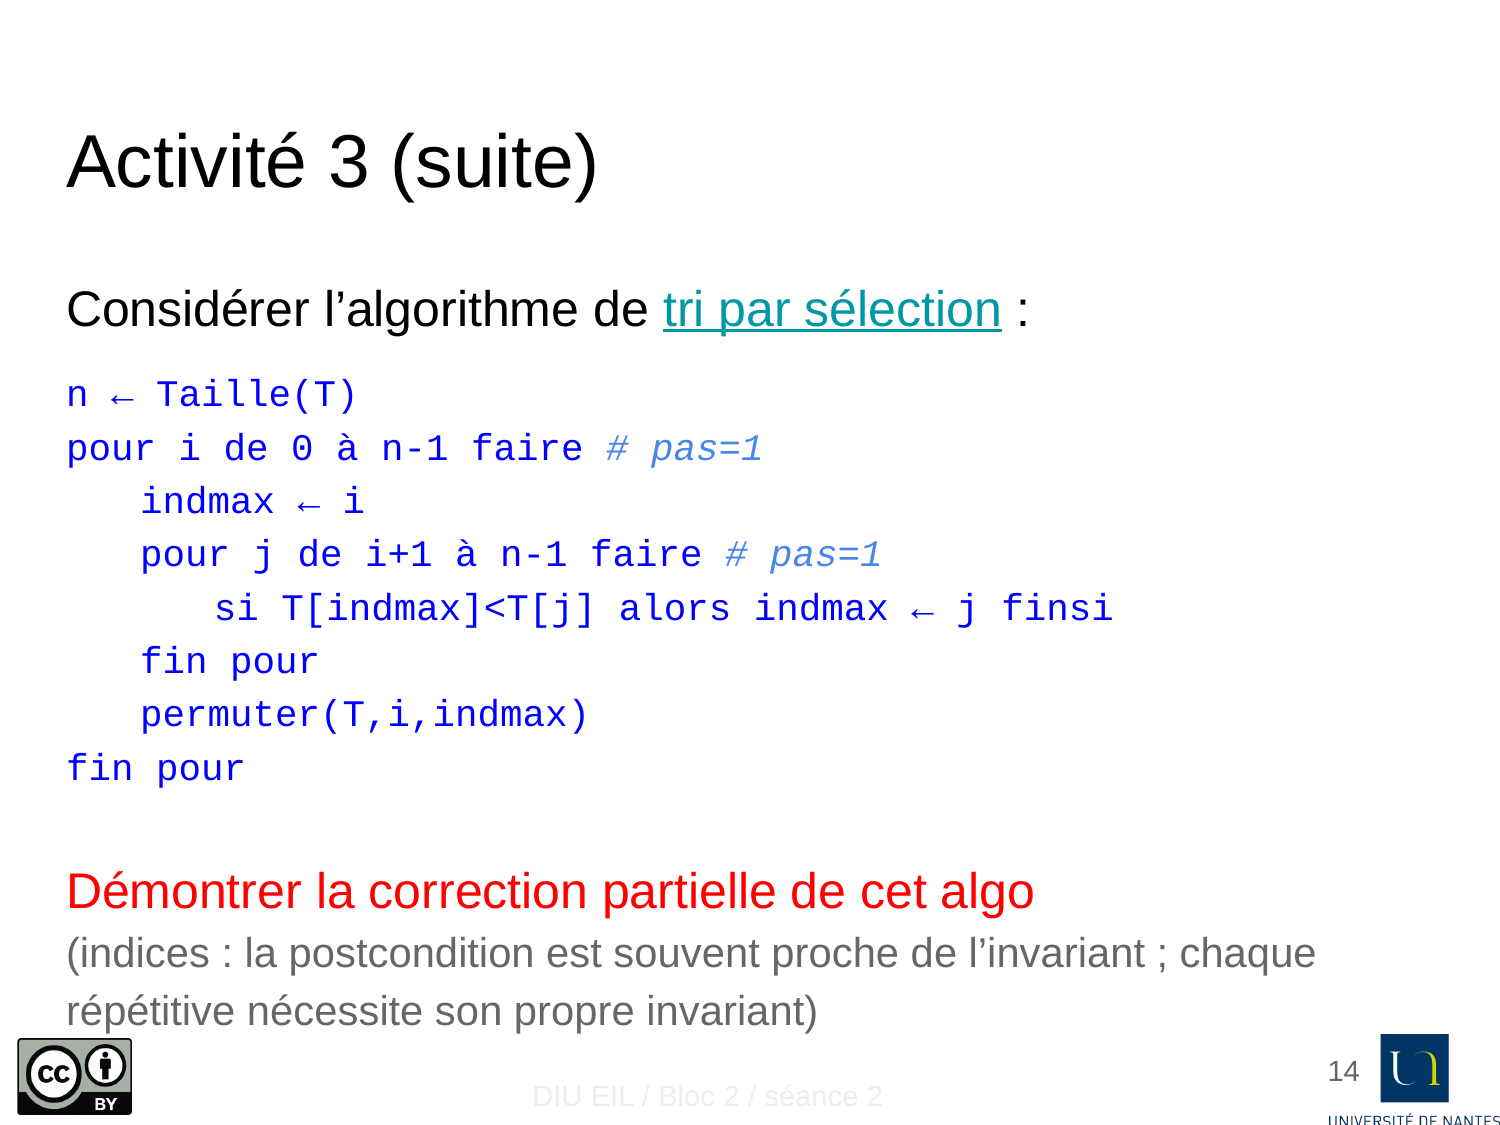

# Activité 3 (suite)
Considérer l’algorithme de tri par sélection :
n ← Taille(T)
pour i de 0 à n-1 faire # pas=1
	indmax ← i
	pour j de i+1 à n-1 faire # pas=1
		si T[indmax]<T[j] alors indmax ← j finsi
	fin pour
	permuter(T,i,indmax)
fin pour
Démontrer la correction partielle de cet algo
(indices : la postcondition est souvent proche de l’invariant ; chaque répétitive nécessite son propre invariant)